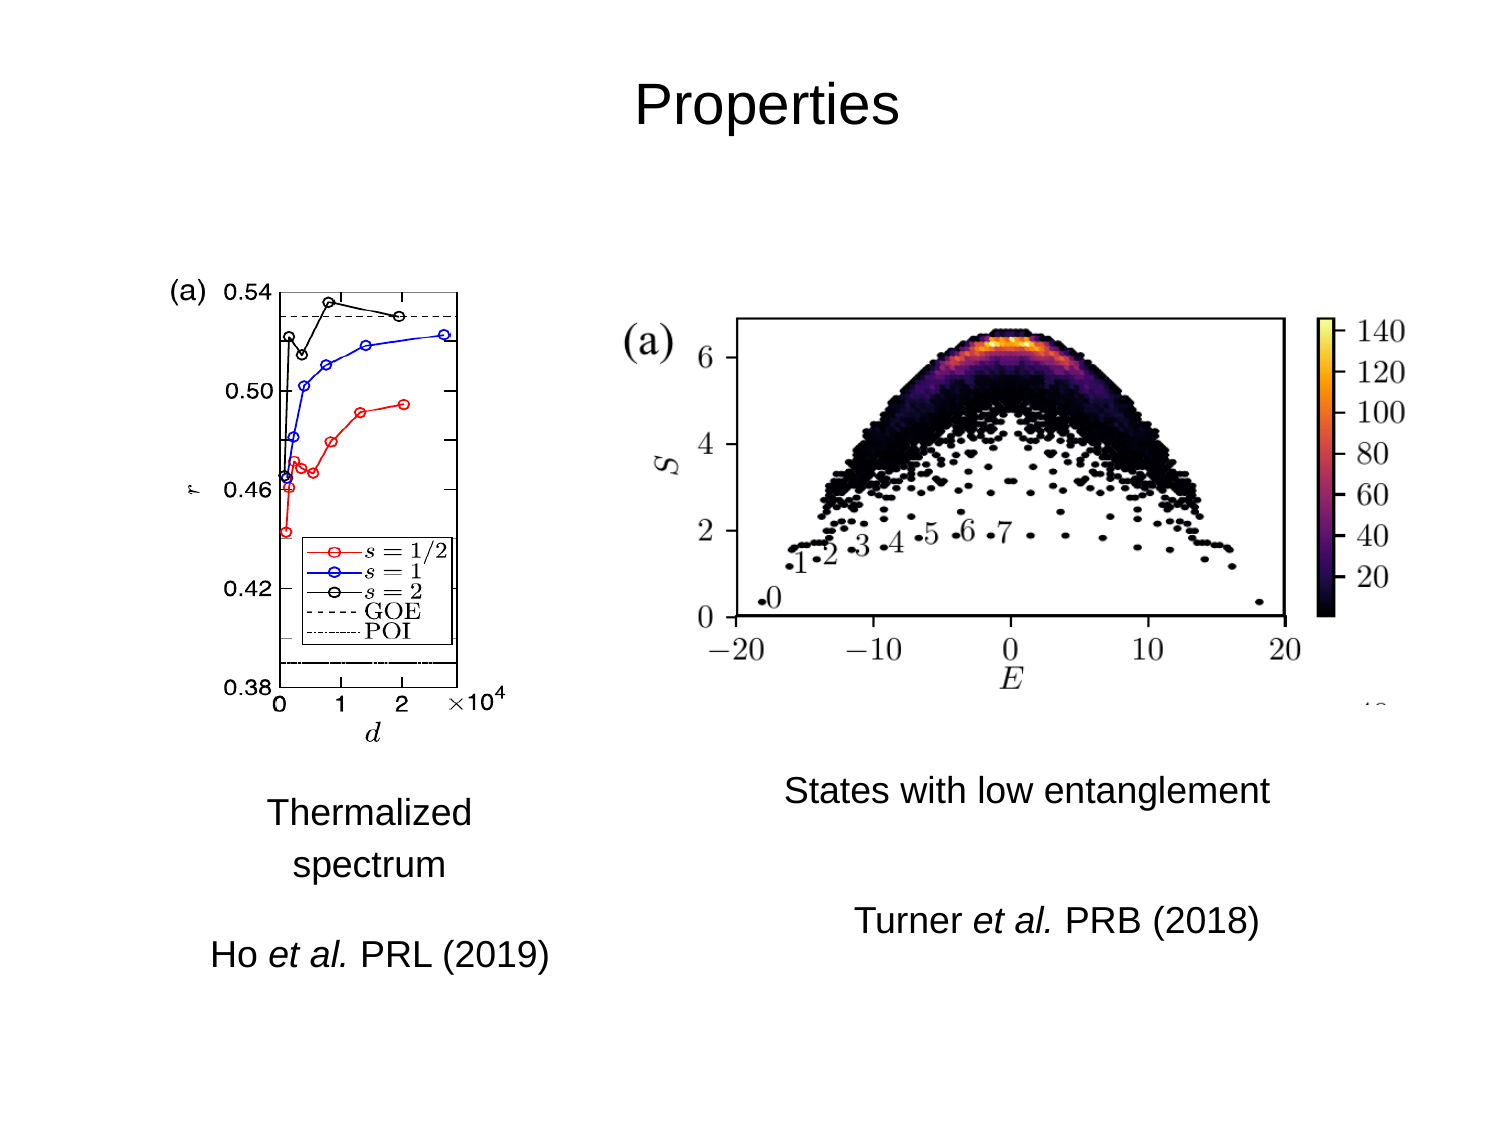

# Properties
States with low entanglement
Thermalized spectrum
Turner et al. PRB (2018)
Ho et al. PRL (2019)